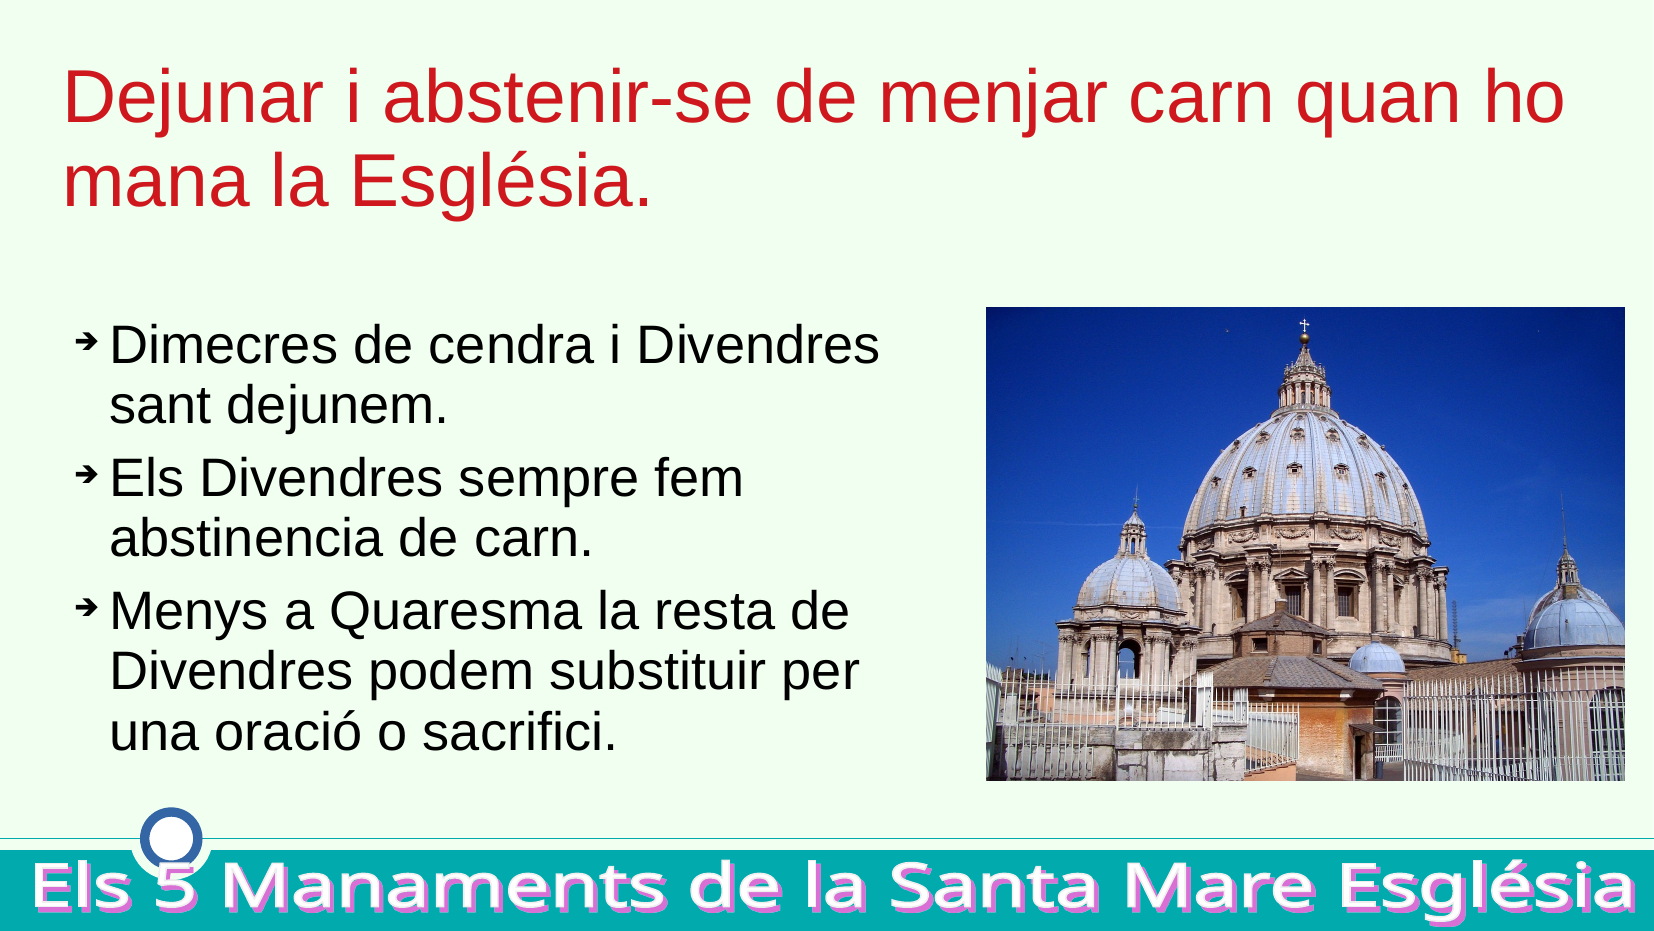

Dejunar i abstenir-se de menjar carn quan ho mana la Església.
Dimecres de cendra i Divendres sant dejunem.
Els Divendres sempre fem abstinencia de carn.
Menys a Quaresma la resta de Divendres podem substituir per una oració o sacrifici.
Els 5 Manaments de la Santa Mare Església